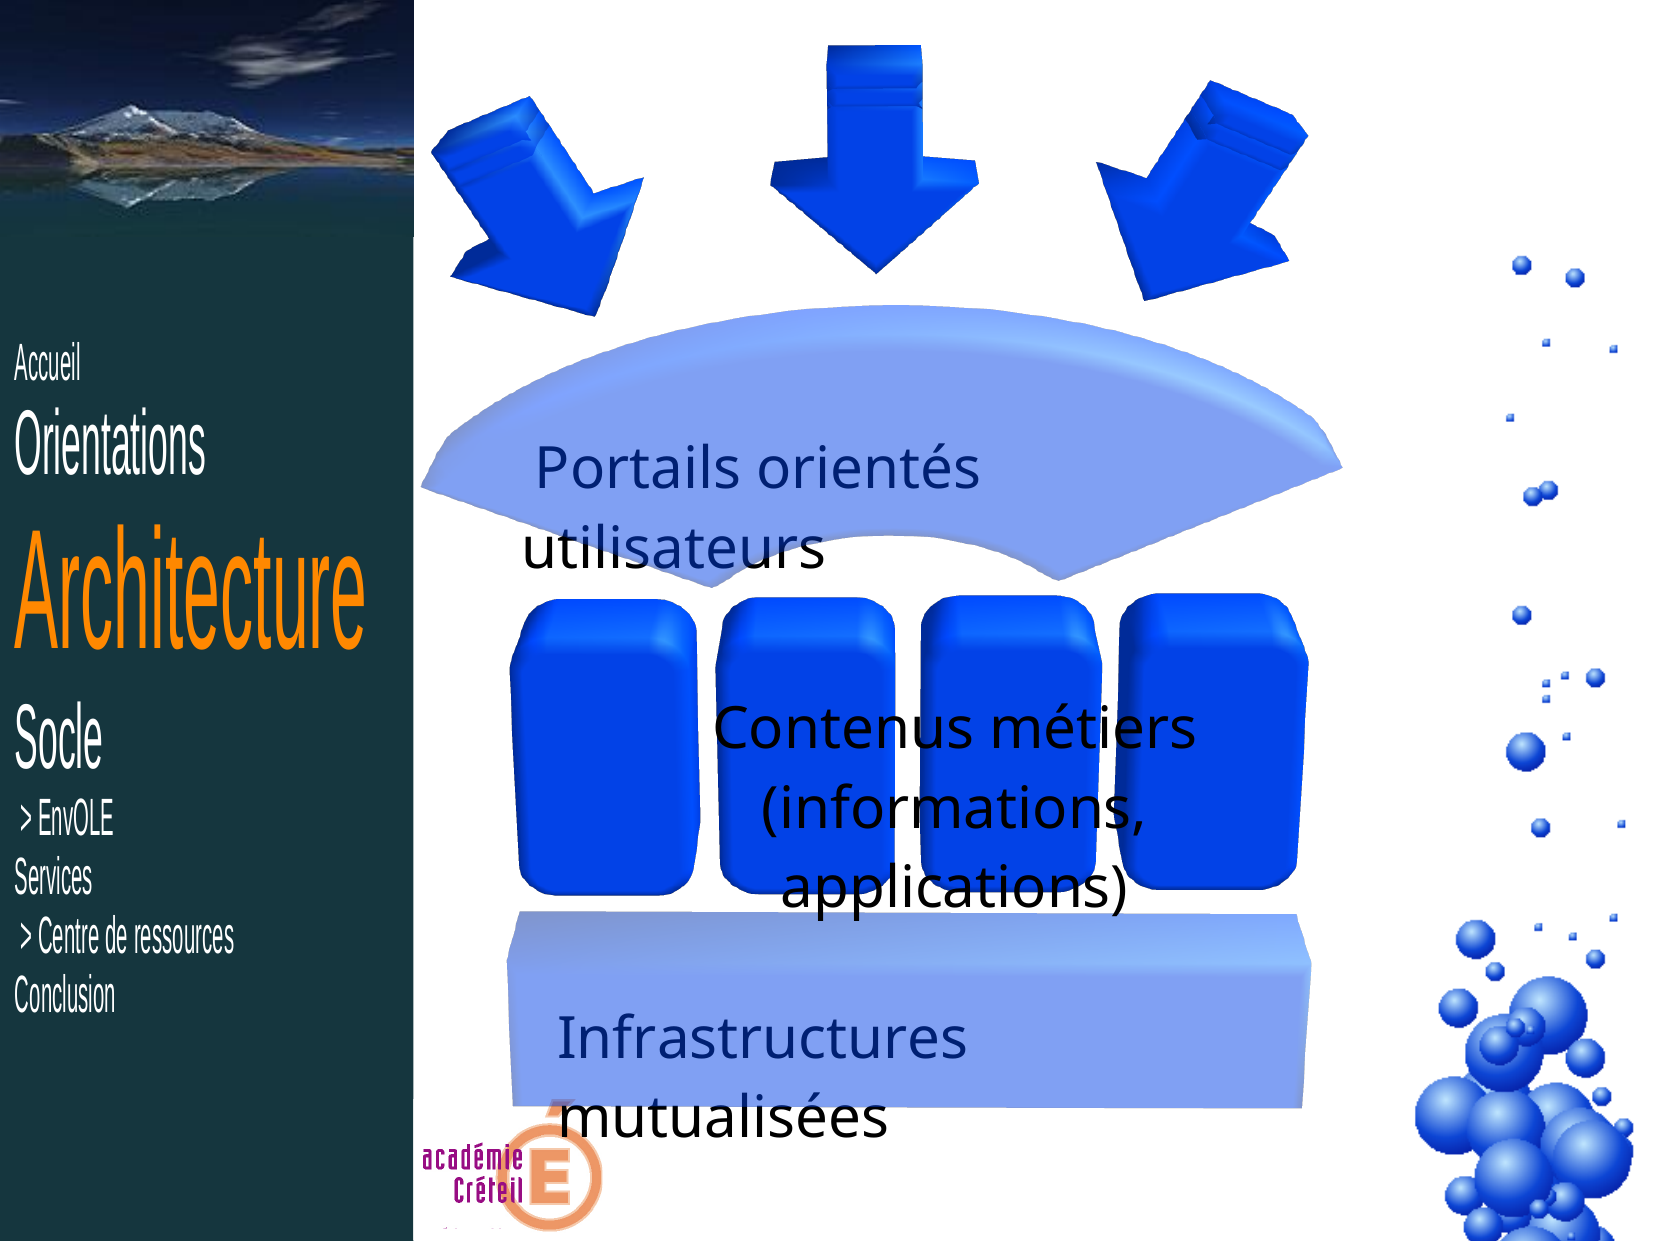

Portails orientés utilisateurs
Infrastructures mutualisées
Accueil
Orientations
Architecture
Socle
 > EnvOLE
Services
 > Centre de ressources
Conclusion
Contenus métiers (informations, applications)